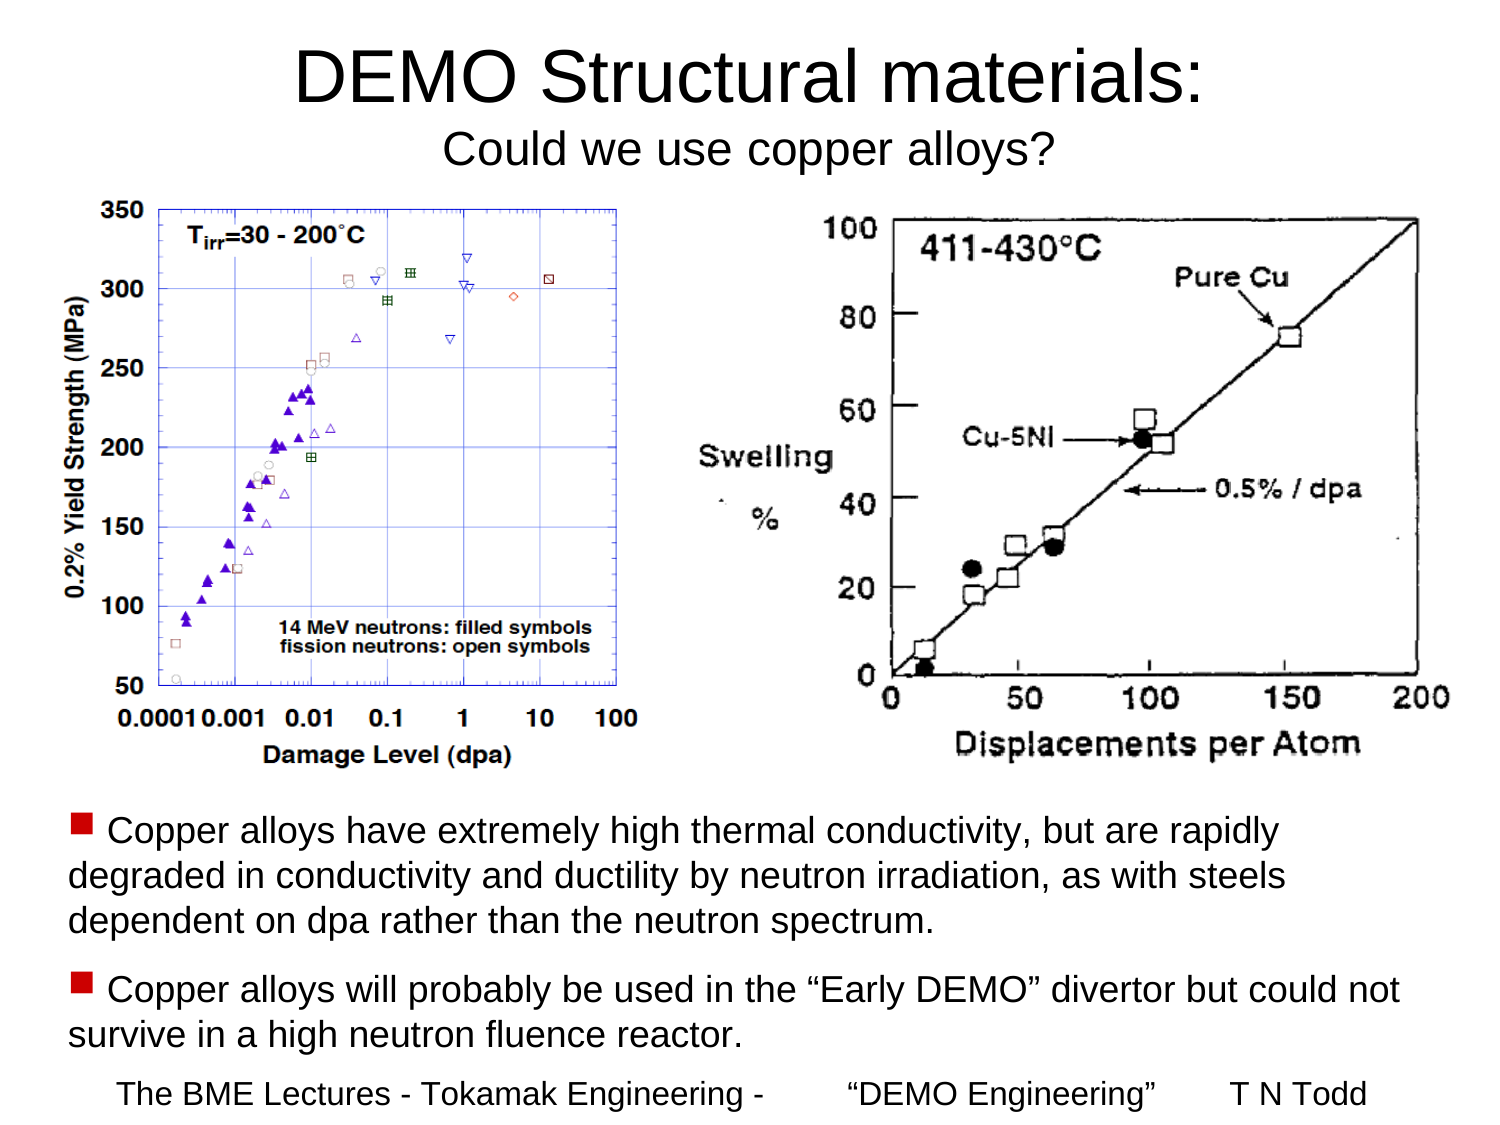

DEMO Structural materials:
Could we use copper alloys?
 Copper alloys have extremely high thermal conductivity, but are rapidly degraded in conductivity and ductility by neutron irradiation, as with steels dependent on dpa rather than the neutron spectrum.
 Copper alloys will probably be used in the “Early DEMO” divertor but could not survive in a high neutron fluence reactor.